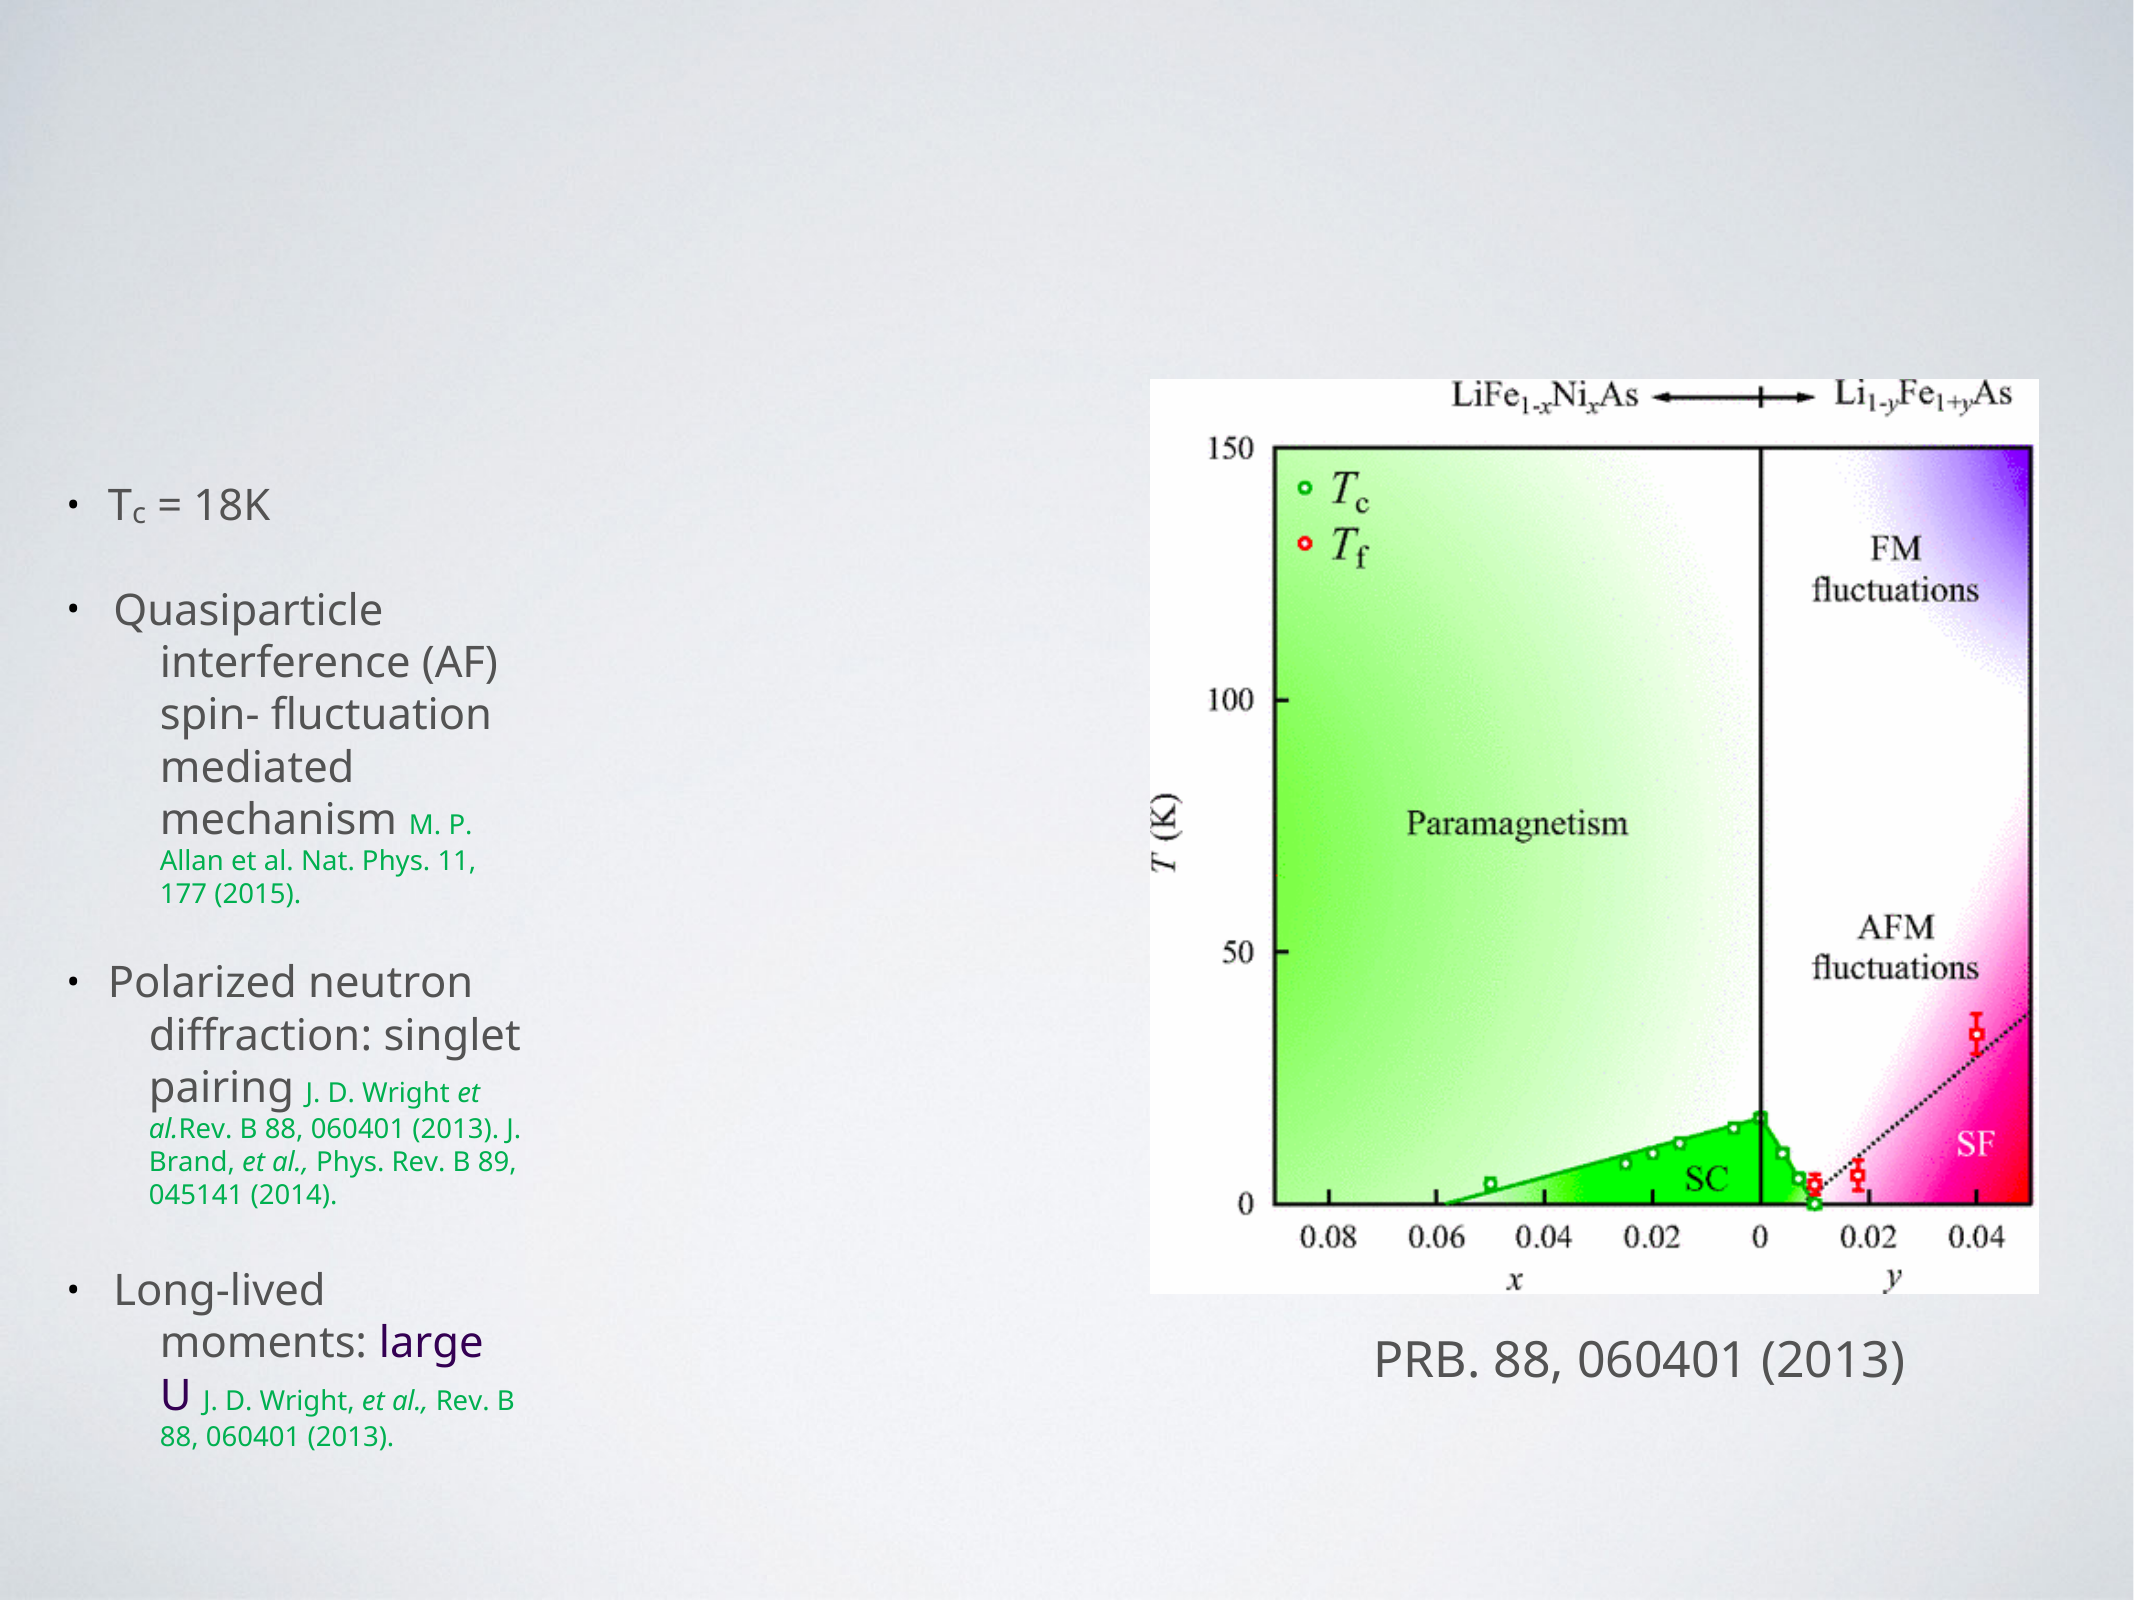

Tc = 18K
Quasiparticle interference (AF) spin- fluctuation mediated mechanism M. P. Allan et al. Nat. Phys. 11, 177 (2015).
Polarized neutron diffraction: singlet pairing J. D. Wright et al.Rev. B 88, 060401 (2013). J. Brand, et al., Phys. Rev. B 89, 045141 (2014).
Long-lived moments: large U J. D. Wright, et al., Rev. B 88, 060401 (2013).
# LiFeAs
PRB. 88, 060401 (2013)